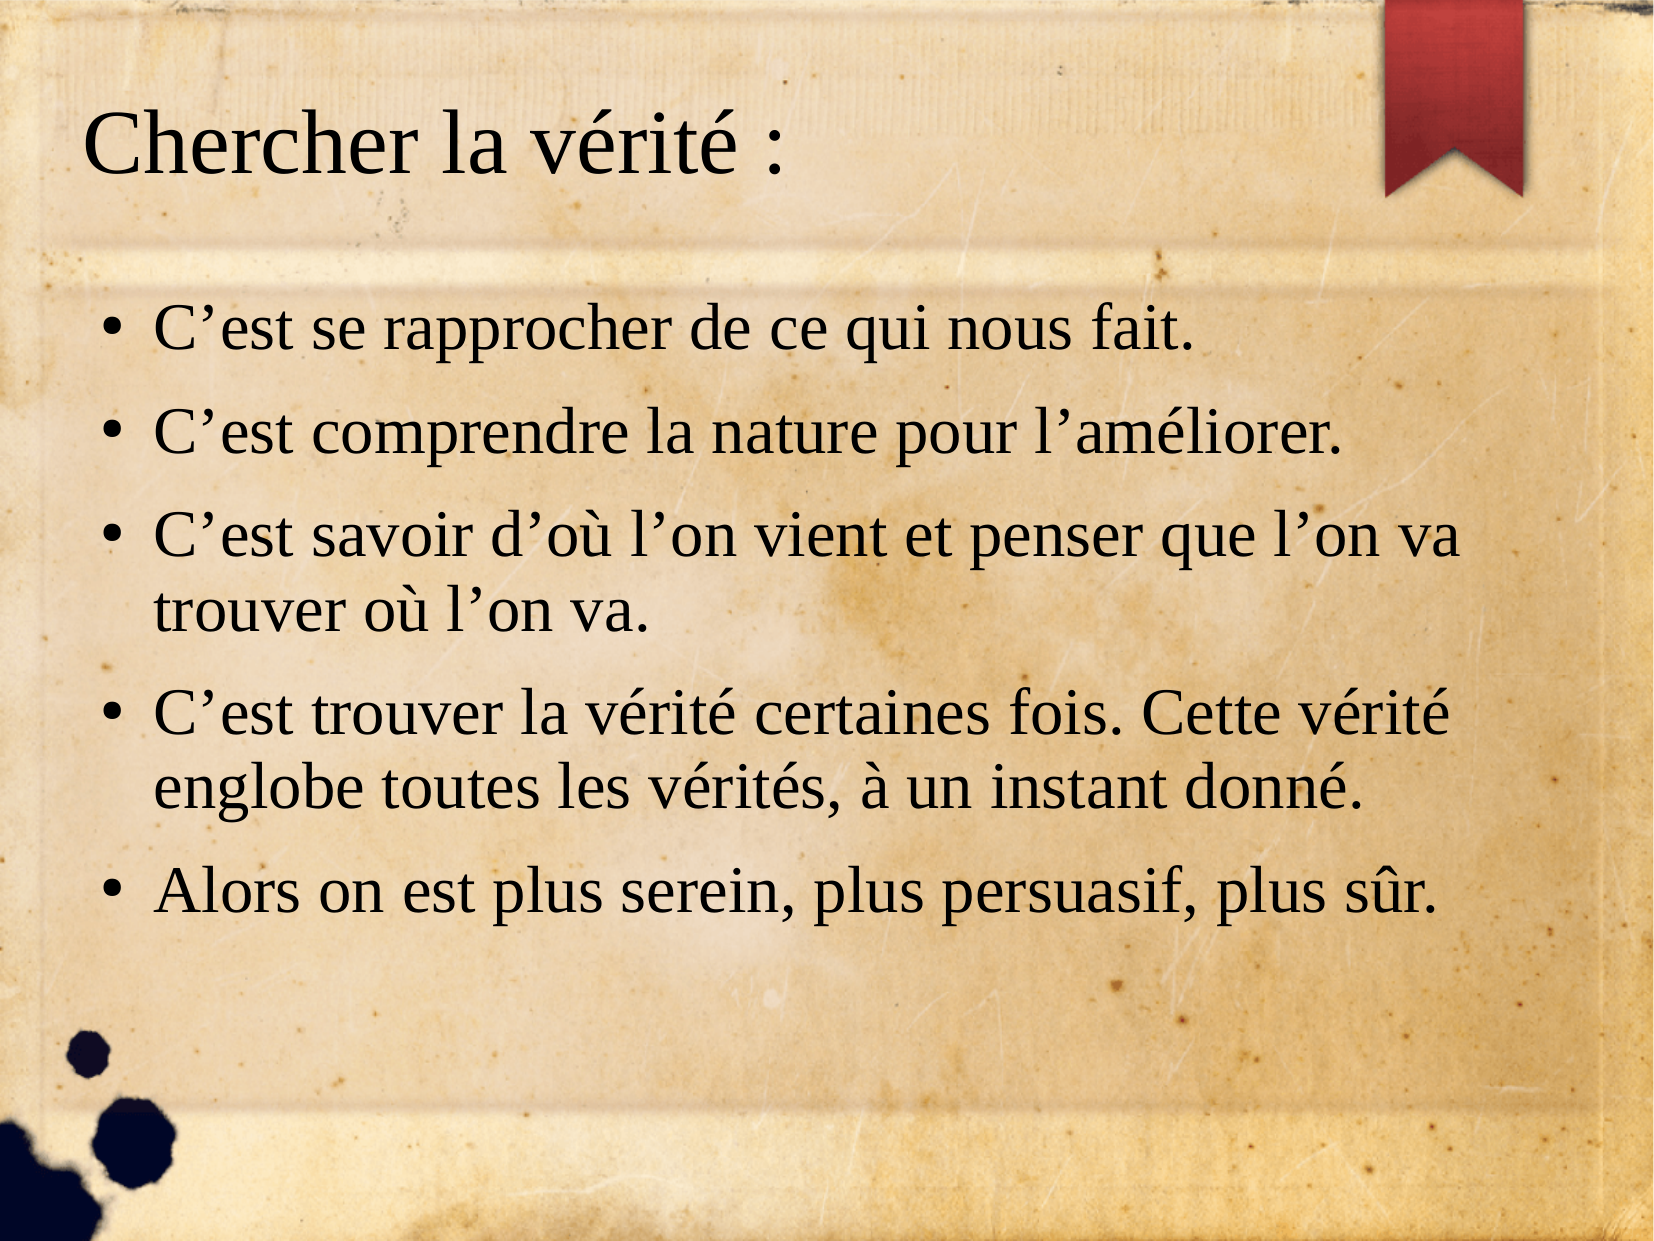

# Chercher la vérité :
C’est se rapprocher de ce qui nous fait.
C’est comprendre la nature pour l’améliorer.
C’est savoir d’où l’on vient et penser que l’on va trouver où l’on va.
C’est trouver la vérité certaines fois. Cette vérité englobe toutes les vérités, à un instant donné.
Alors on est plus serein, plus persuasif, plus sûr.